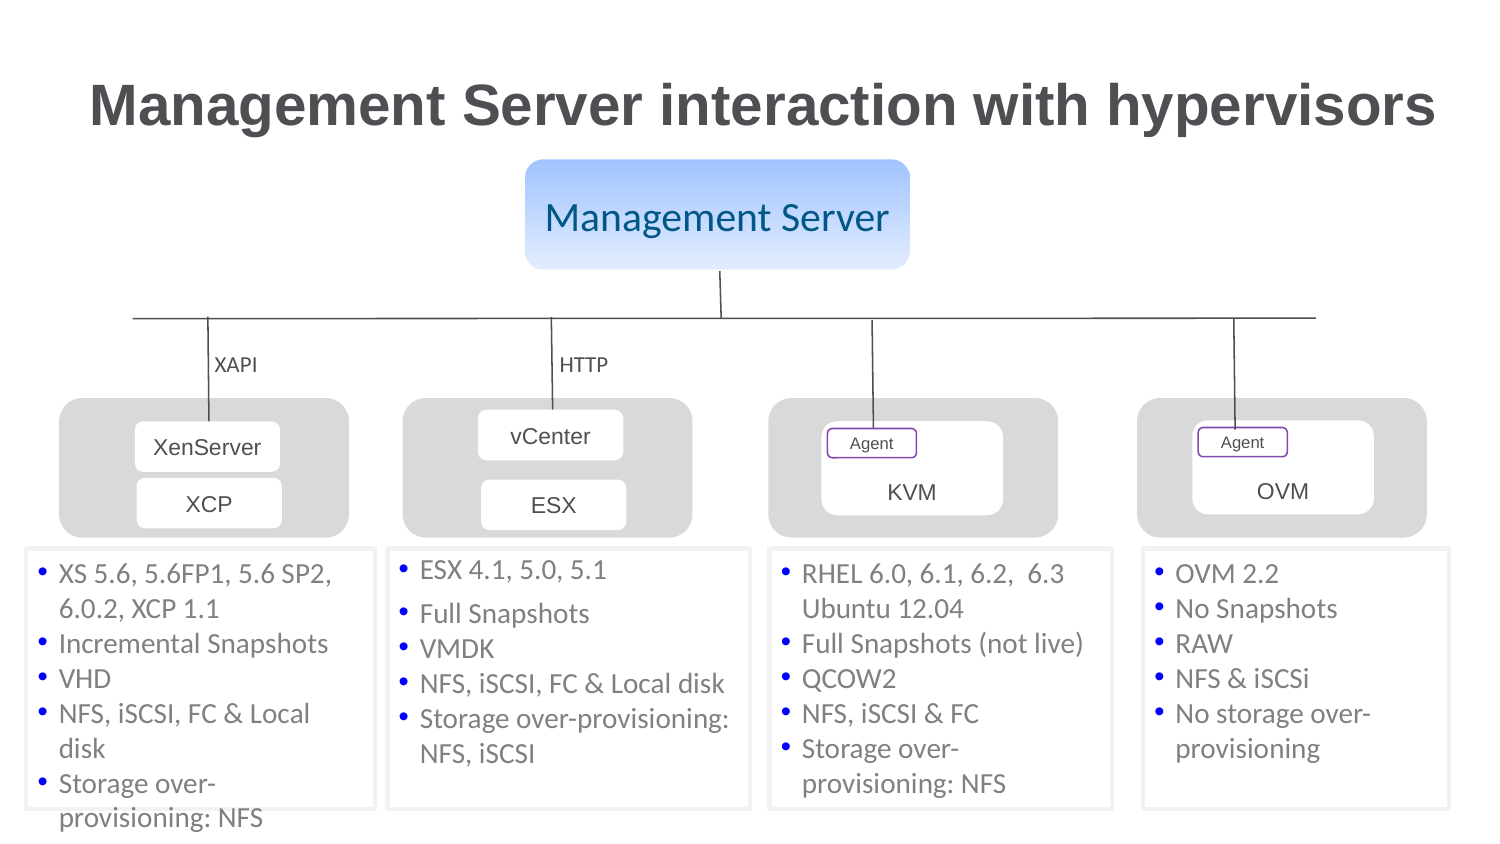

# Management Server interaction with hypervisors
Management Server
XAPI
HTTP
vCenter
OVM
XenServer
KVM
Agent
Agent
XCP
ESX
XS 5.6, 5.6FP1, 5.6 SP2, 6.0.2, XCP 1.1
Incremental Snapshots
VHD
NFS, iSCSI, FC & Local disk
Storage over-provisioning: NFS
ESX 4.1, 5.0, 5.1
Full Snapshots
VMDK
NFS, iSCSI, FC & Local disk
Storage over-provisioning: NFS, iSCSI
RHEL 6.0, 6.1, 6.2, 6.3 Ubuntu 12.04
Full Snapshots (not live)
QCOW2
NFS, iSCSI & FC
Storage over-provisioning: NFS
OVM 2.2
No Snapshots
RAW
NFS & iSCSi
No storage over-provisioning